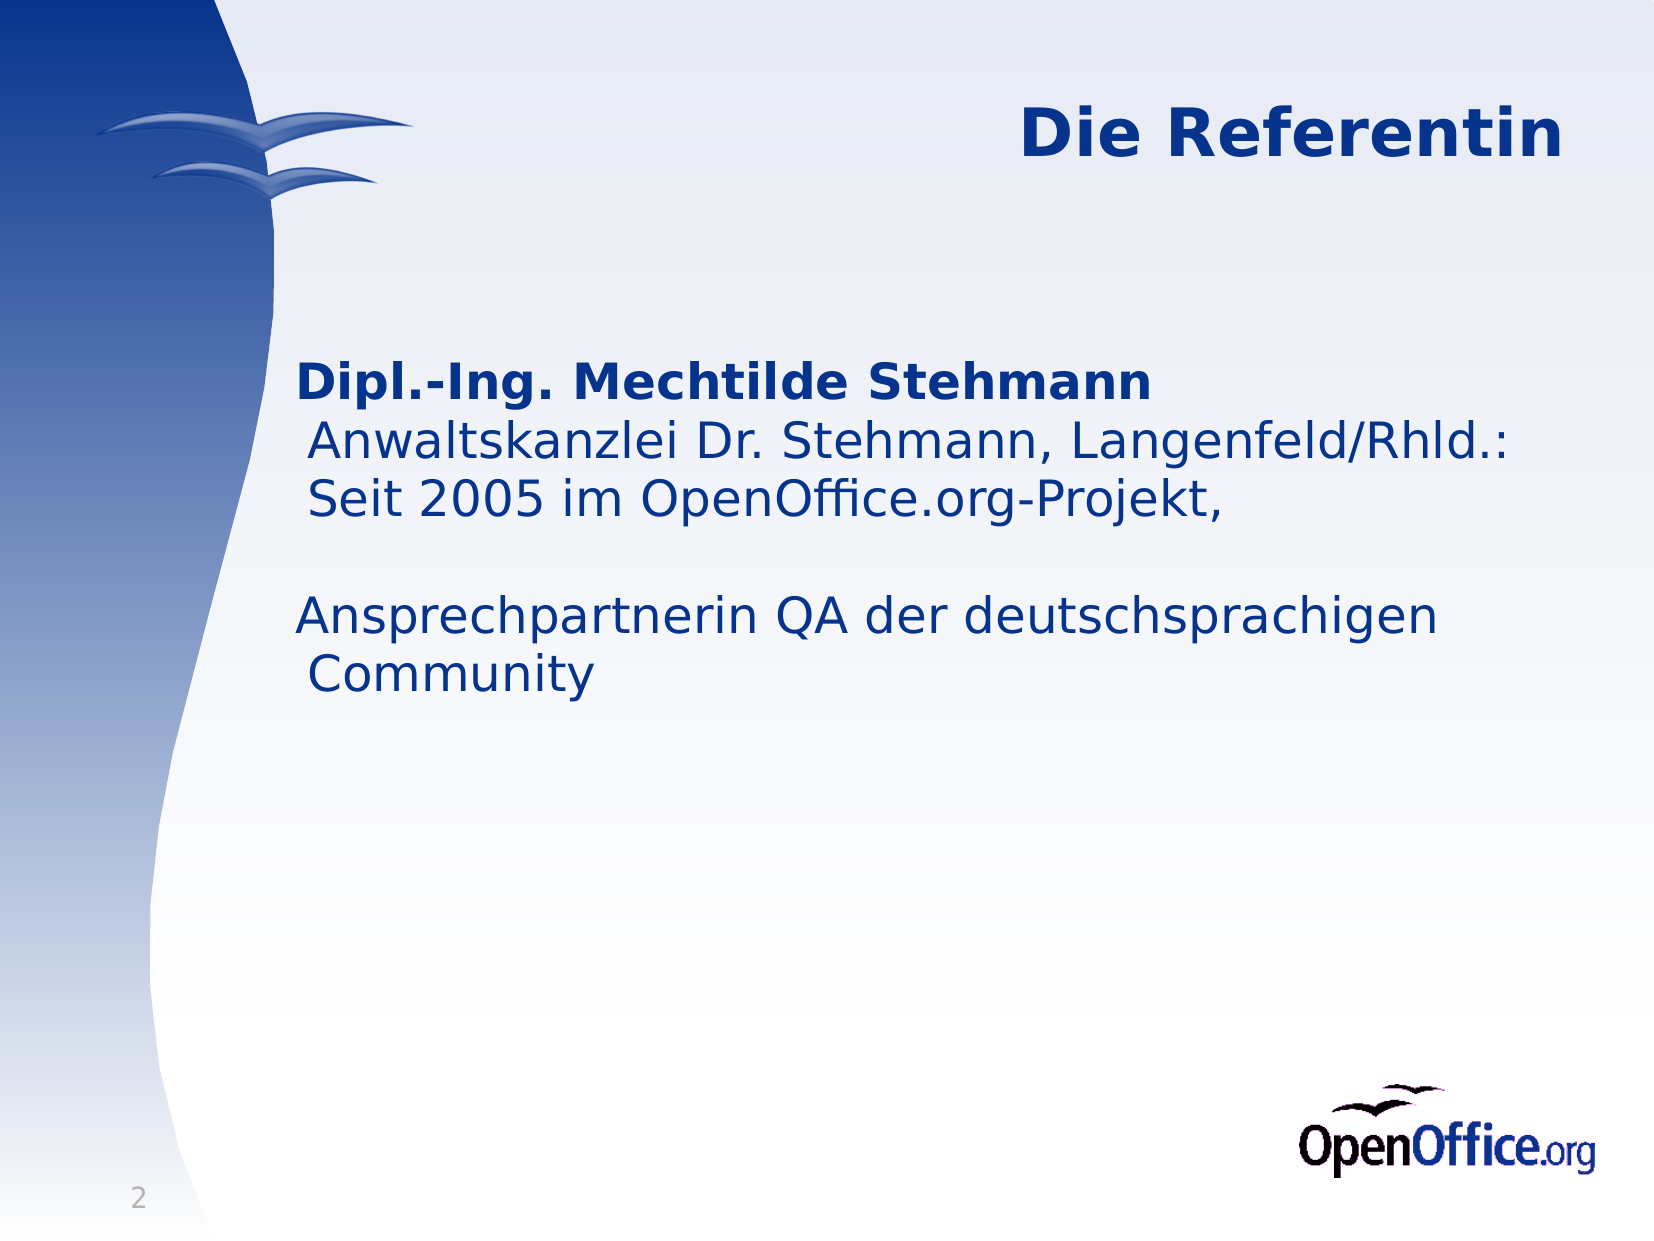

# Die Referentin
Dipl.-Ing. Mechtilde Stehmann
Anwaltskanzlei Dr. Stehmann, Langenfeld/Rhld.:
Seit 2005 im OpenOffice.org-Projekt,
Ansprechpartnerin QA der deutschsprachigen Community
2